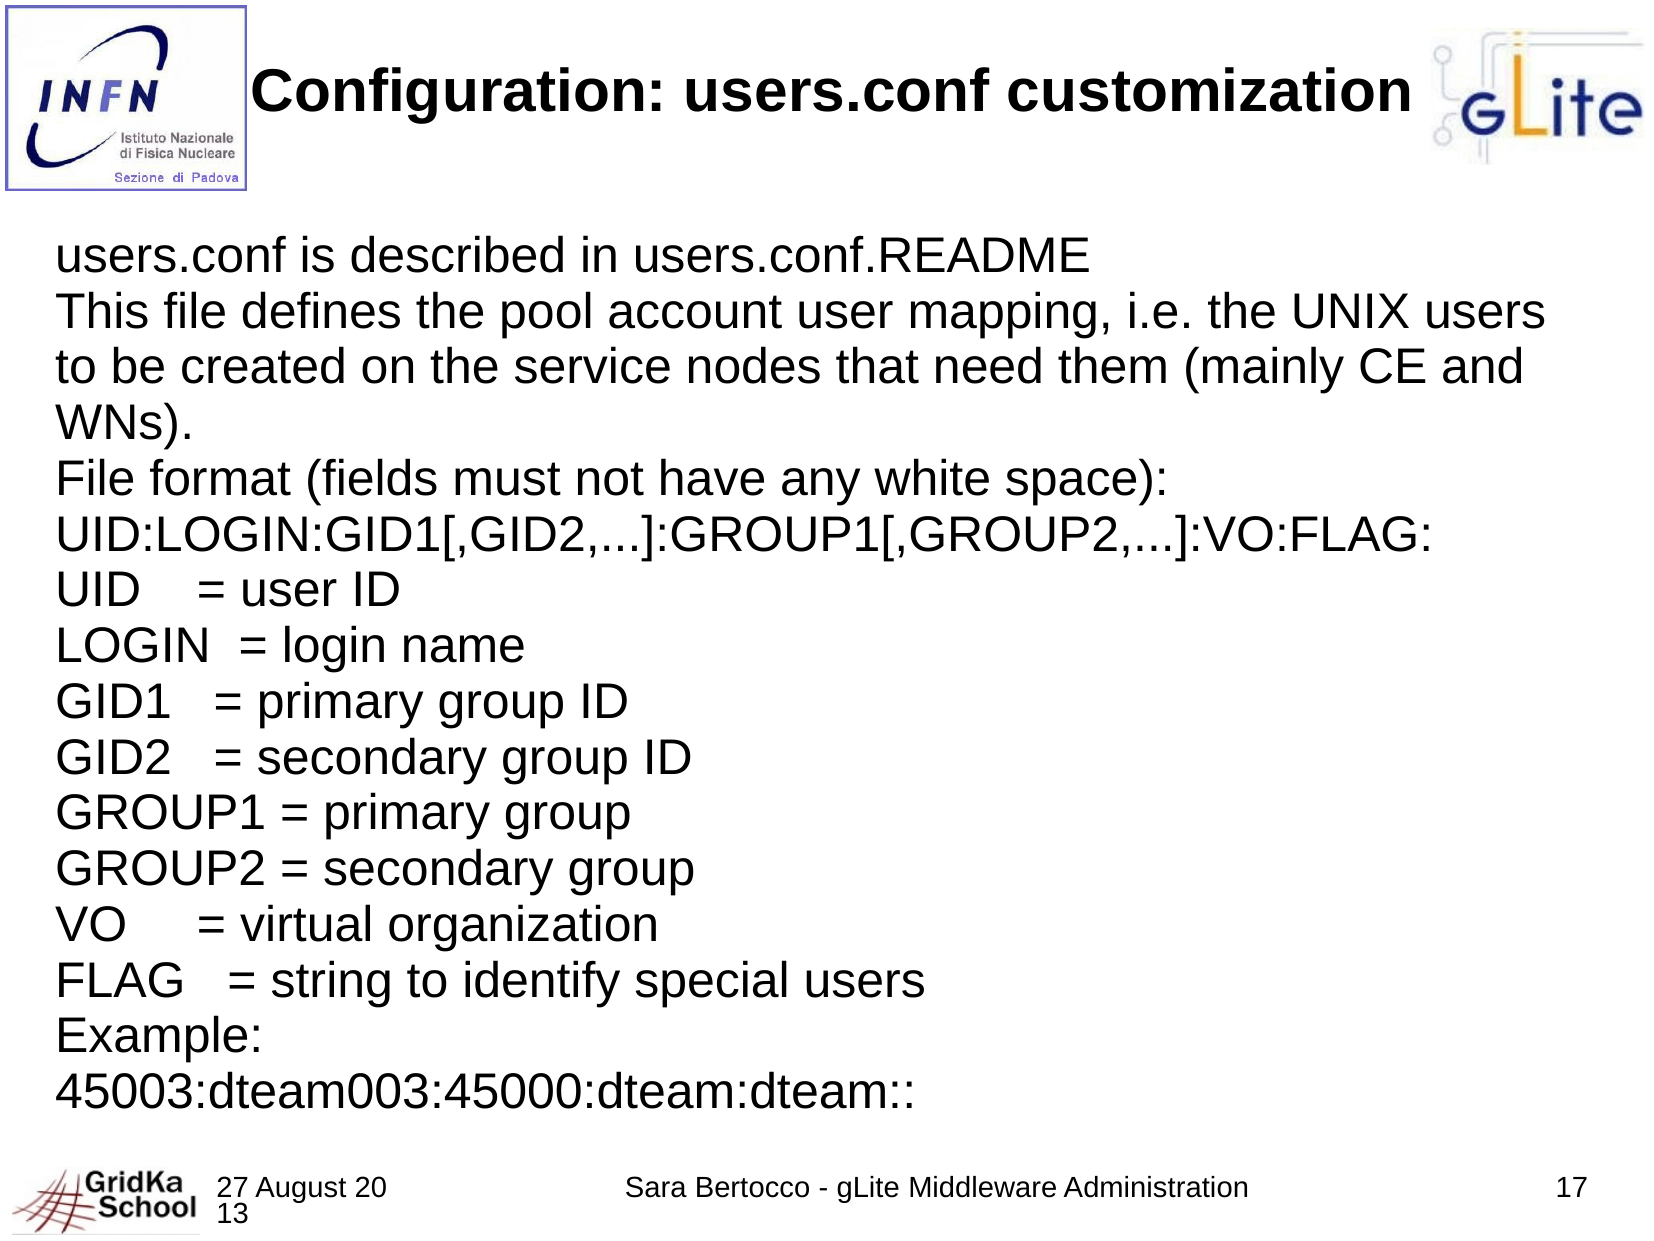

# Configuration: users.conf customization
users.conf is described in users.conf.README
This file defines the pool account user mapping, i.e. the UNIX users
to be created on the service nodes that need them (mainly CE and
WNs).
File format (fields must not have any white space):
UID:LOGIN:GID1[,GID2,...]:GROUP1[,GROUP2,...]:VO:FLAG:
UID = user ID
LOGIN = login name
GID1 = primary group ID
GID2 = secondary group ID
GROUP1 = primary group
GROUP2 = secondary group
VO = virtual organization
FLAG = string to identify special users
Example:
45003:dteam003:45000:dteam:dteam::
27 August 2013
Sara Bertocco - gLite Middleware Administration
17